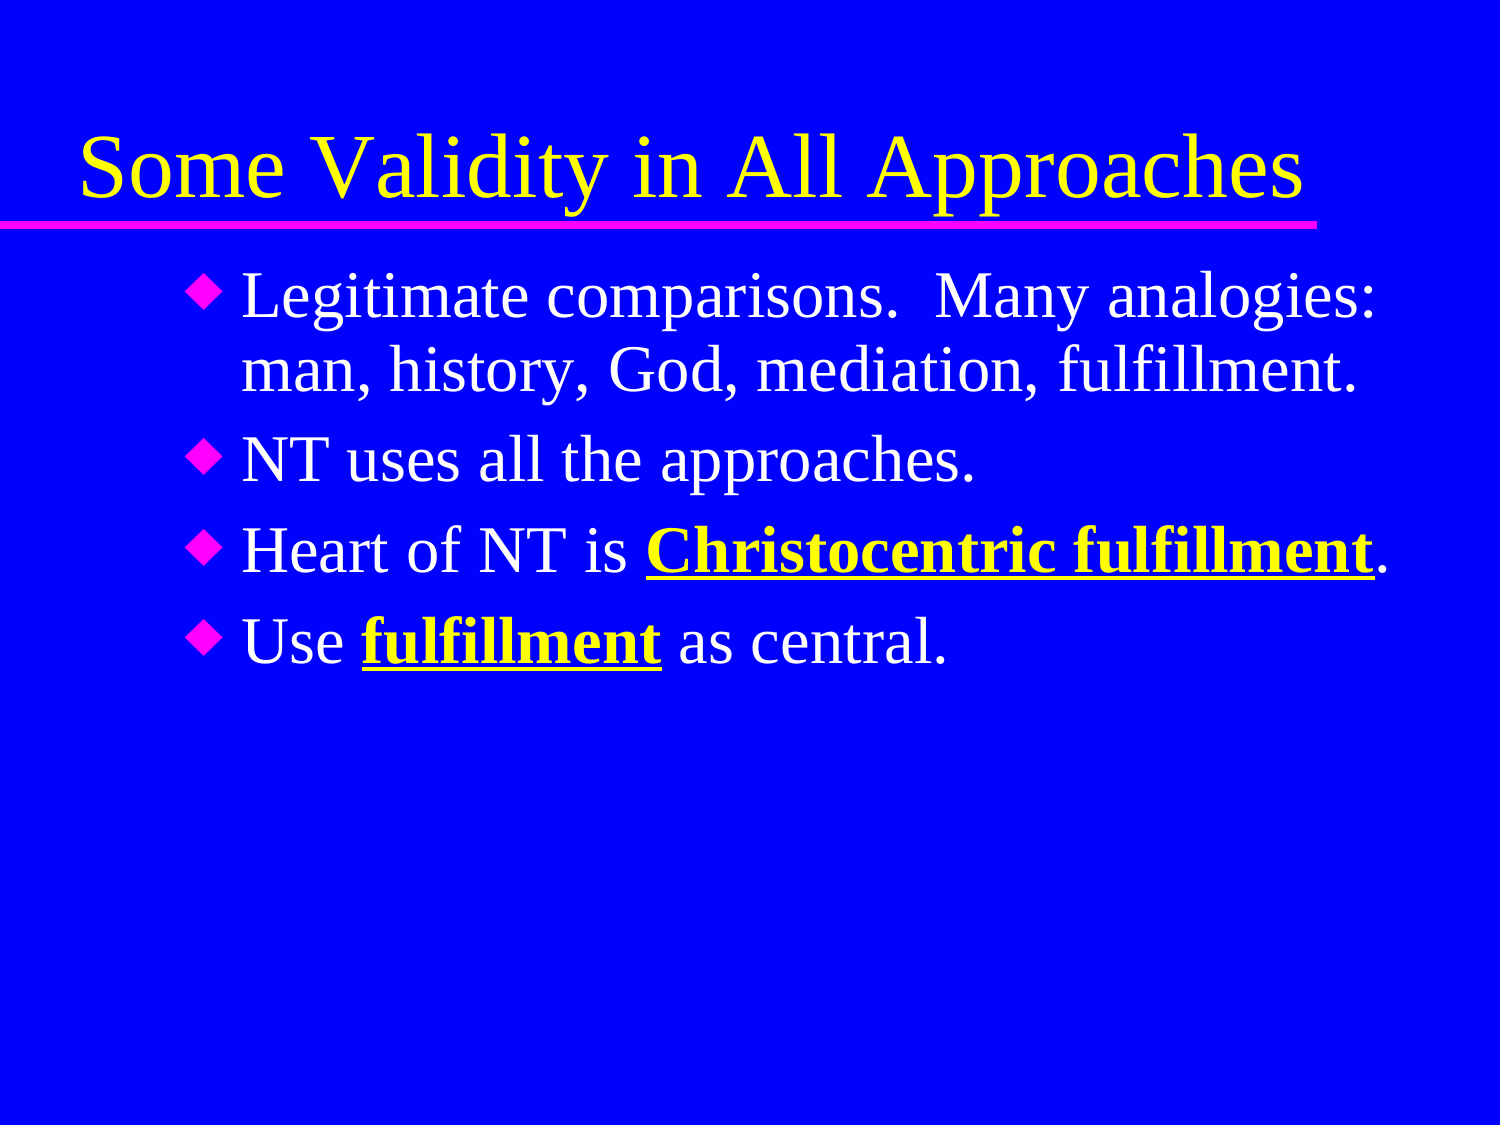

# Some Validity in All Approaches
Legitimate comparisons. Many analogies: man, history, God, mediation, fulfillment.
NT uses all the approaches.
Heart of NT is Christocentric fulfillment.
Use fulfillment as central.